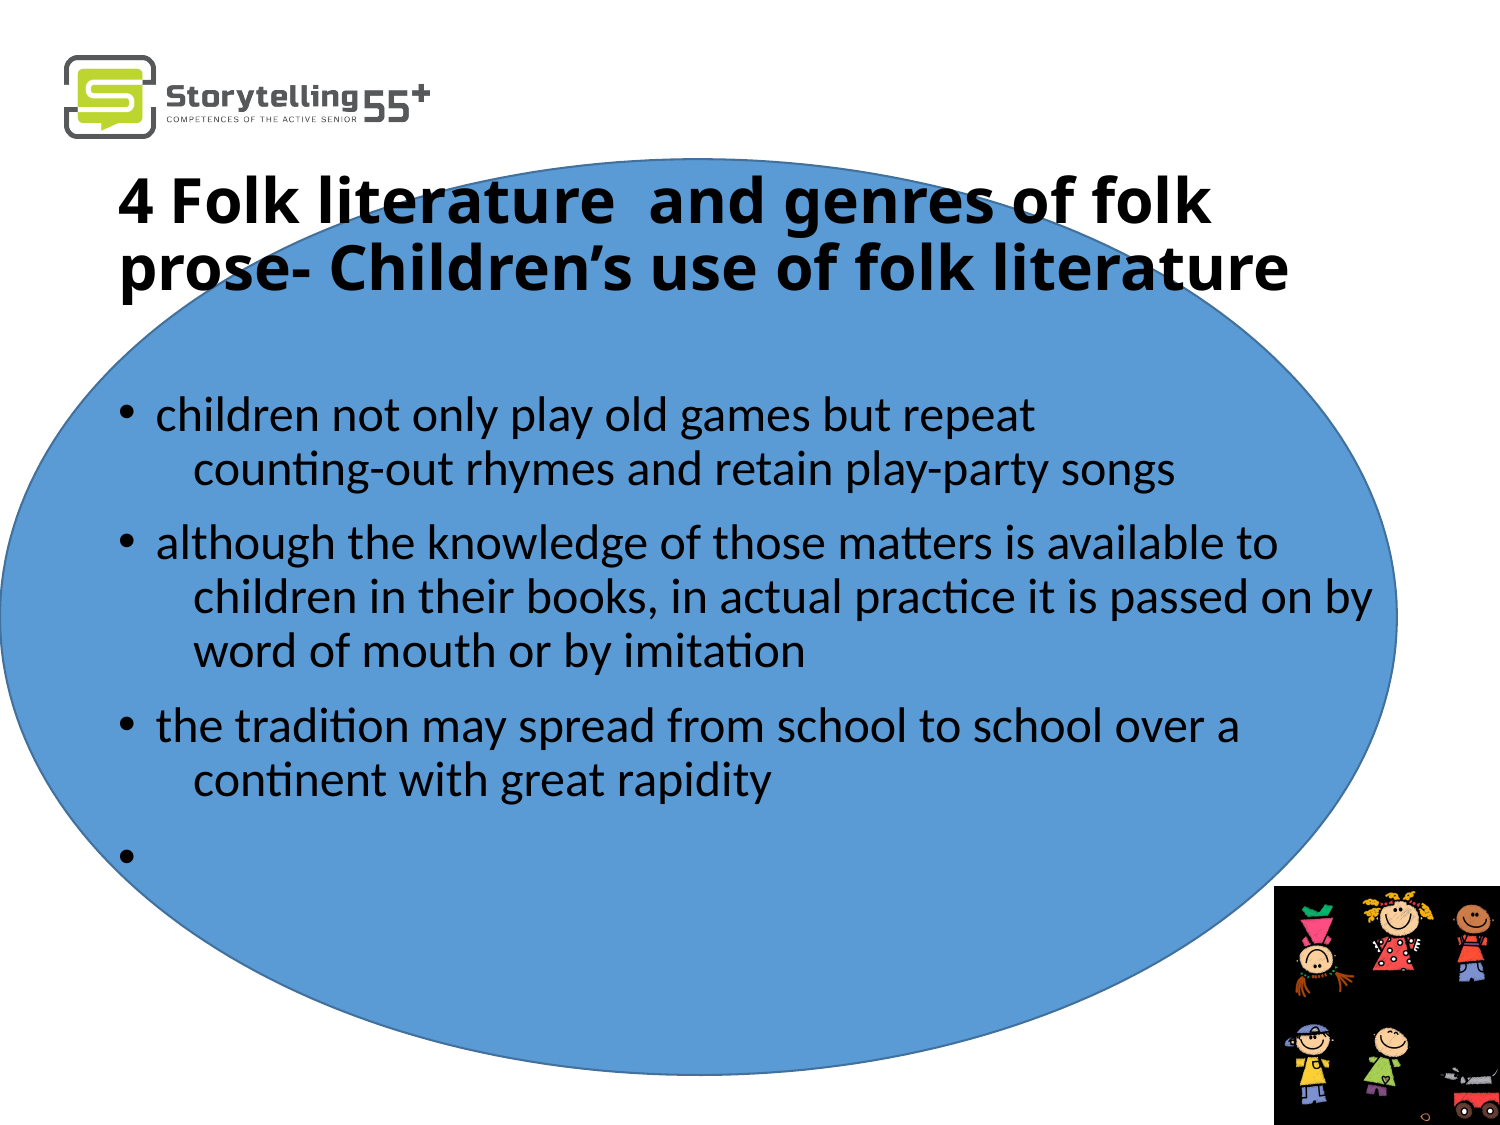

# 4 Folk literature and genres of folk prose- Children’s use of folk literature
children not only play old games but repeat counting-out rhymes and retain play-party songs
although the knowledge of those matters is available to children in their books, in actual practice it is passed on by word of mouth or by imitation
the tradition may spread from school to school over a continent with great rapidity